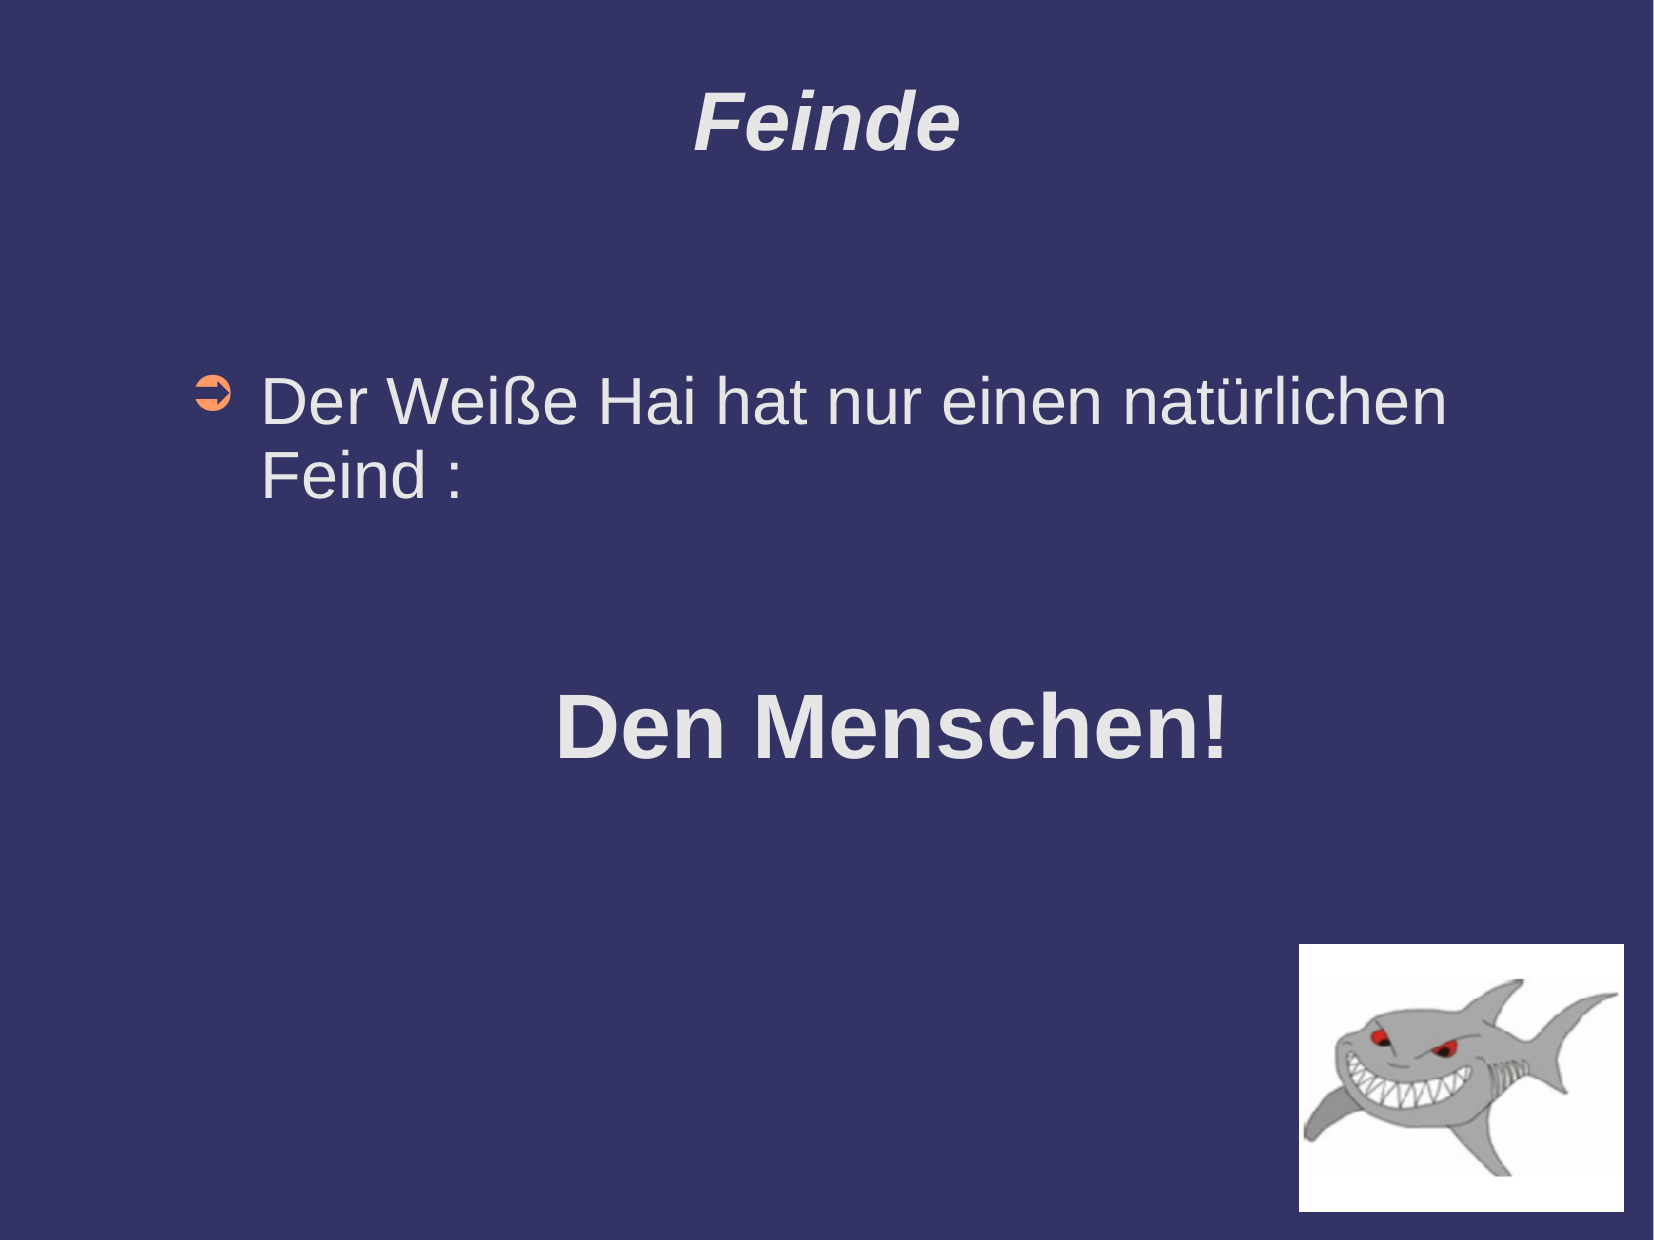

# Feinde
Der Weiße Hai hat nur einen natürlichen Feind :
				Den Menschen!